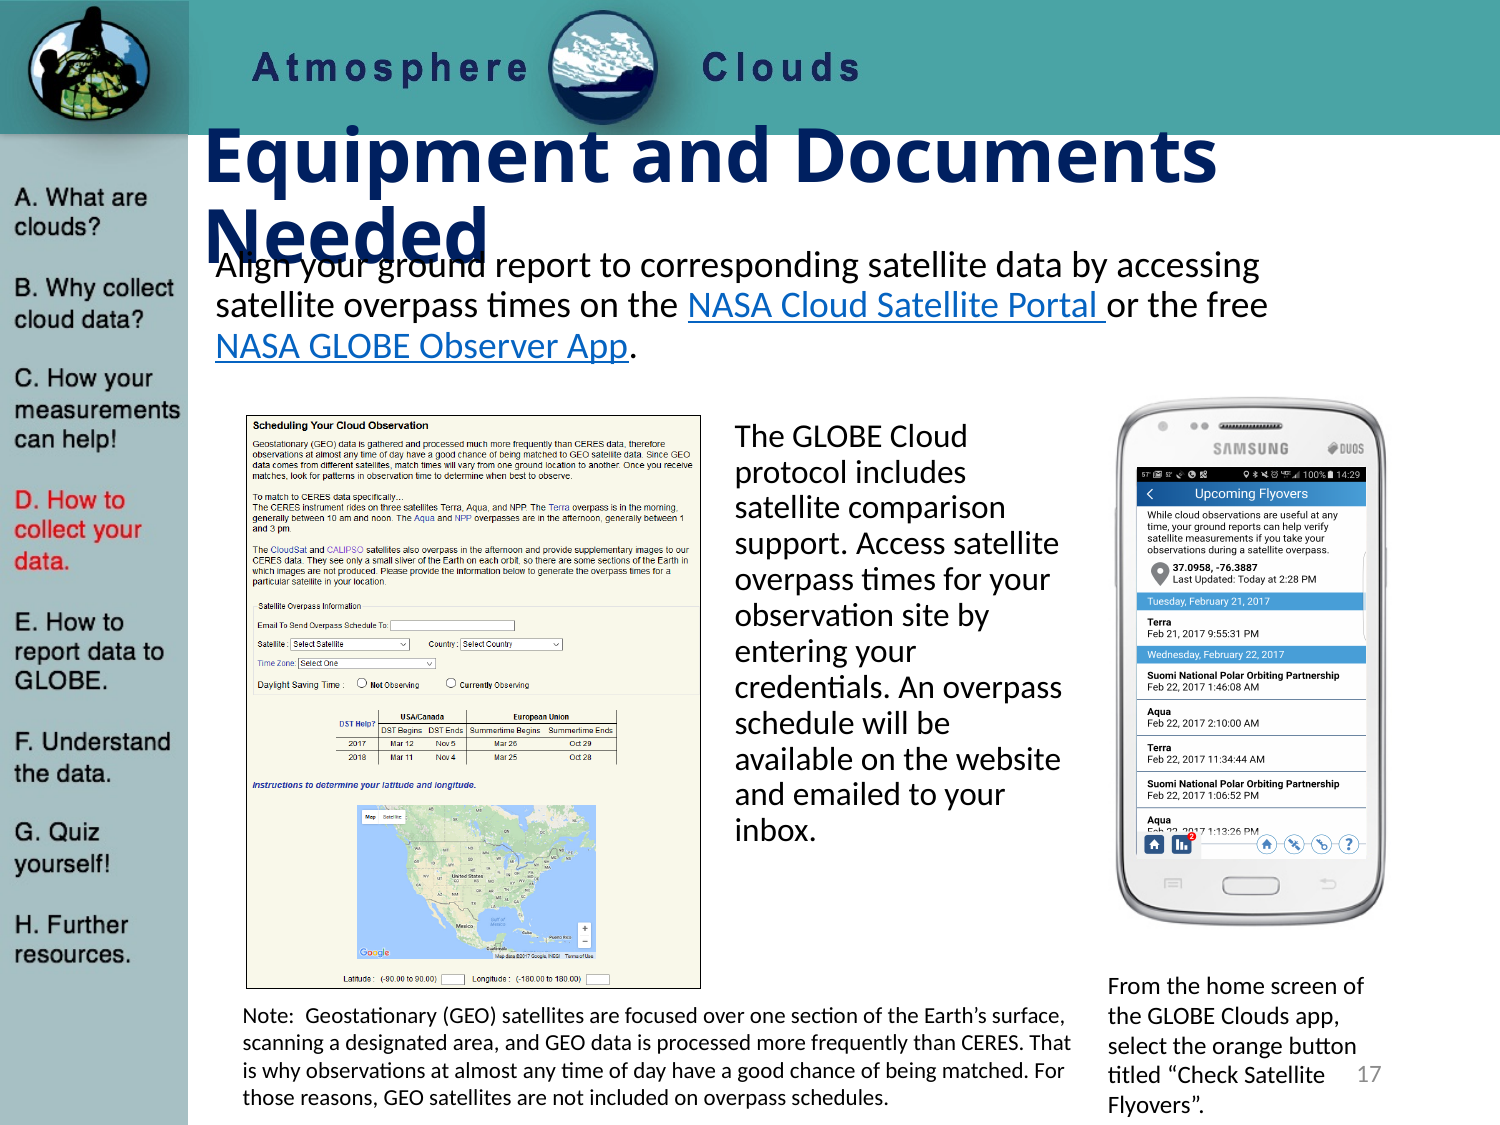

# Equipment and Documents Needed 2
Align your ground report to corresponding satellite data by accessing satellite overpass times on the NASA Cloud Satellite Portal or the free NASA GLOBE Observer App.
The GLOBE Cloud protocol includes satellite comparison support. Access satellite overpass times for your observation site by entering your credentials. An overpass schedule will be available on the website and emailed to your inbox.
From the home screen of the GLOBE Clouds app, select the orange button titled “Check Satellite Flyovers”.
Note: Geostationary (GEO) satellites are focused over one section of the Earth’s surface, scanning a designated area, and GEO data is processed more frequently than CERES. That is why observations at almost any time of day have a good chance of being matched. For those reasons, GEO satellites are not included on overpass schedules.